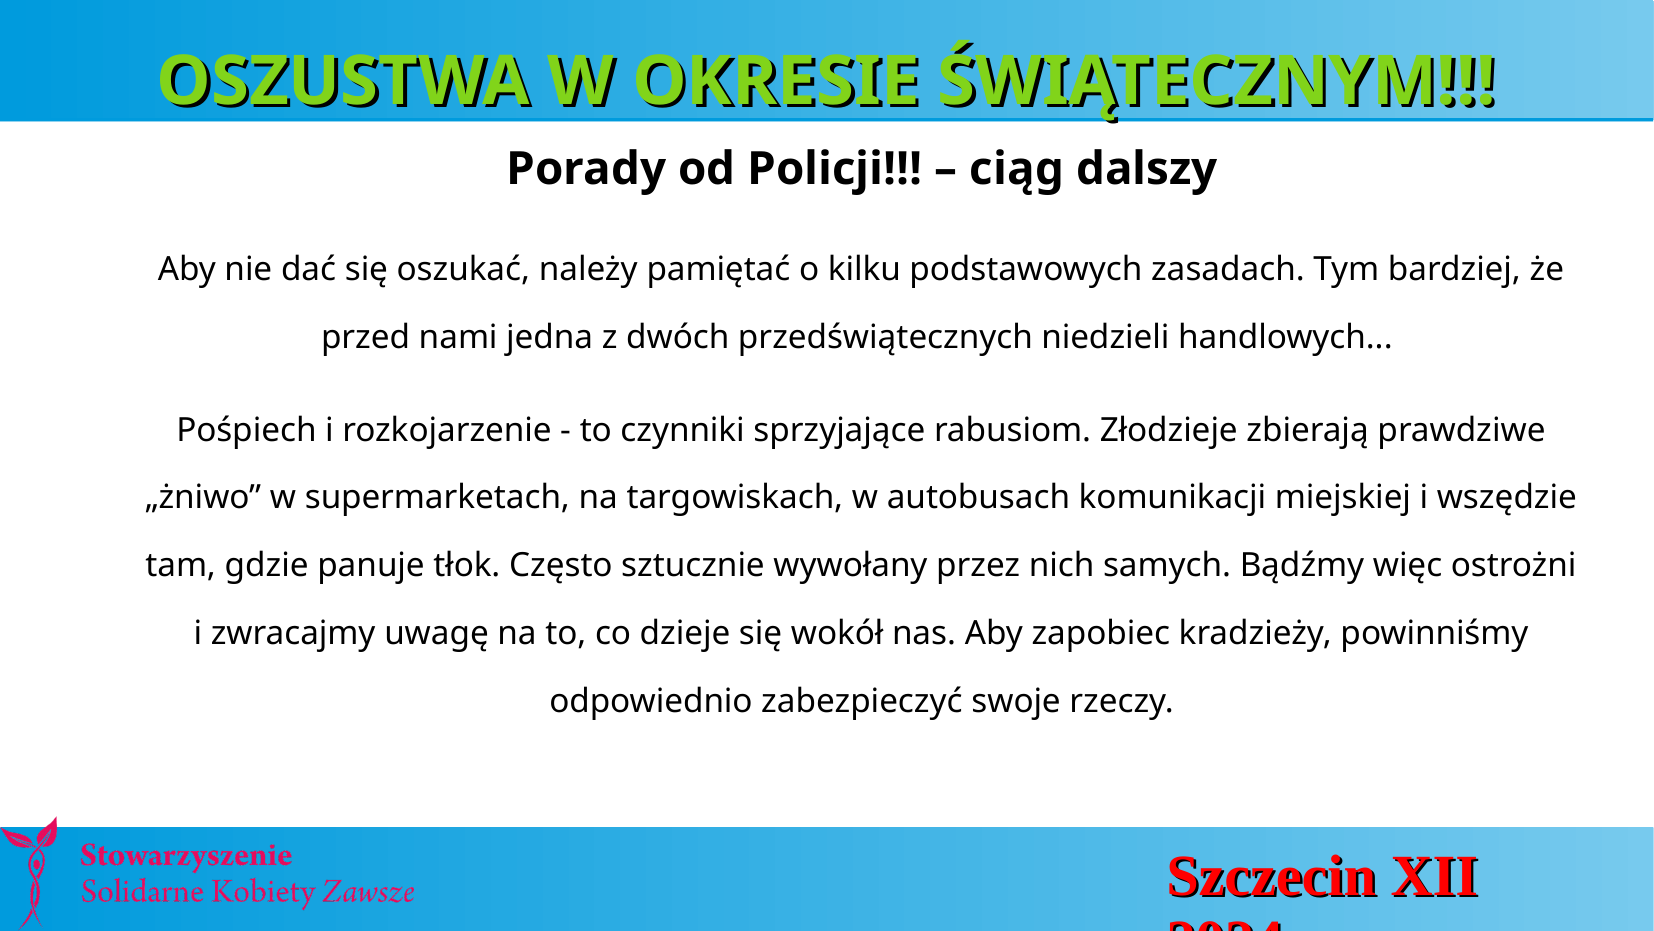

# OSZUSTWA W OKRESIE ŚWIĄTECZNYM!!!
Porady od Policji!!! – ciąg dalszy
Aby nie dać się oszukać, należy pamiętać o kilku podstawowych zasadach. Tym bardziej, że przed nami jedna z dwóch przedświątecznych niedzieli handlowych...
Pośpiech i rozkojarzenie - to czynniki sprzyjające rabusiom. Złodzieje zbierają prawdziwe „żniwo” w supermarketach, na targowiskach, w autobusach komunikacji miejskiej i wszędzie tam, gdzie panuje tłok. Często sztucznie wywołany przez nich samych. Bądźmy więc ostrożni i zwracajmy uwagę na to, co dzieje się wokół nas. Aby zapobiec kradzieży, powinniśmy odpowiednio zabezpieczyć swoje rzeczy.
Szczecin XII 2024
5